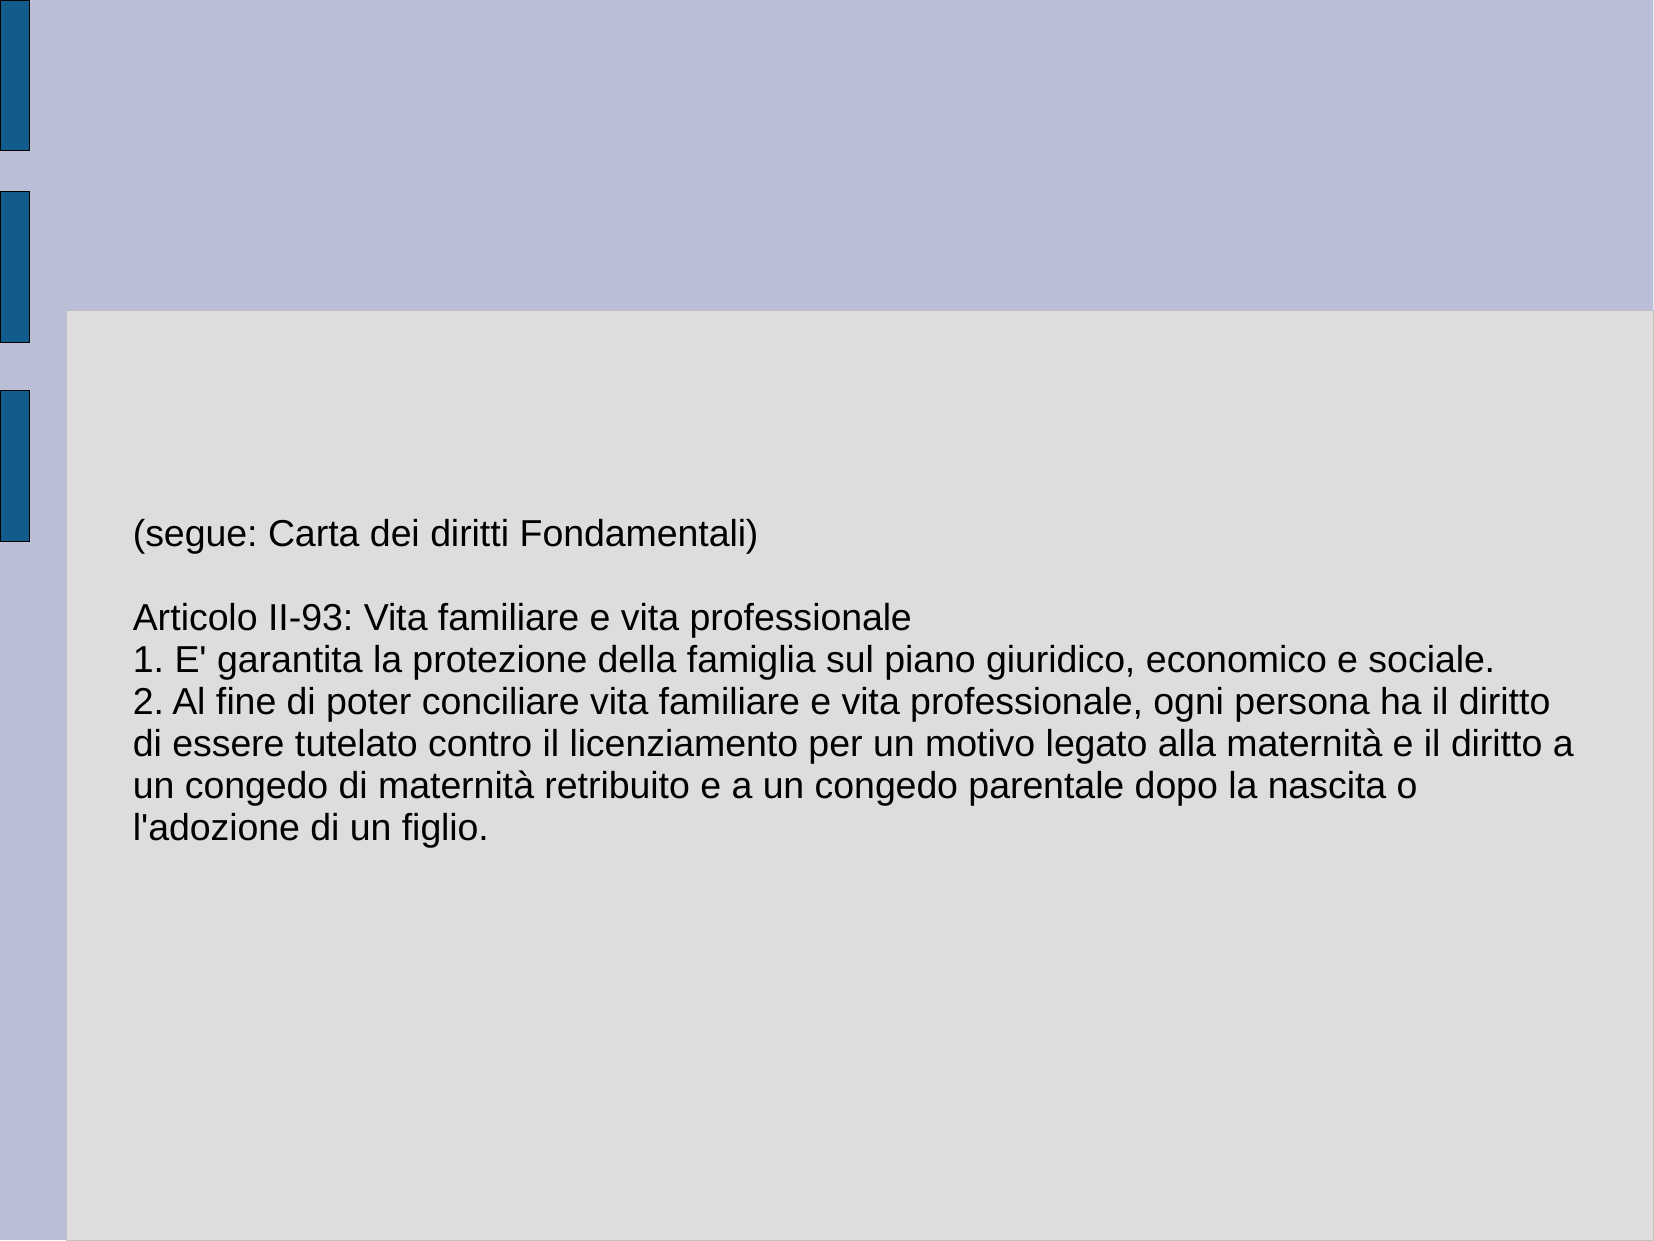

(segue: Carta dei diritti Fondamentali)
Articolo II-93: Vita familiare e vita professionale
1. E' garantita la protezione della famiglia sul piano giuridico, economico e sociale.
2. Al fine di poter conciliare vita familiare e vita professionale, ogni persona ha il diritto di essere tutelato contro il licenziamento per un motivo legato alla maternità e il diritto a un congedo di maternità retribuito e a un congedo parentale dopo la nascita o l'adozione di un figlio.